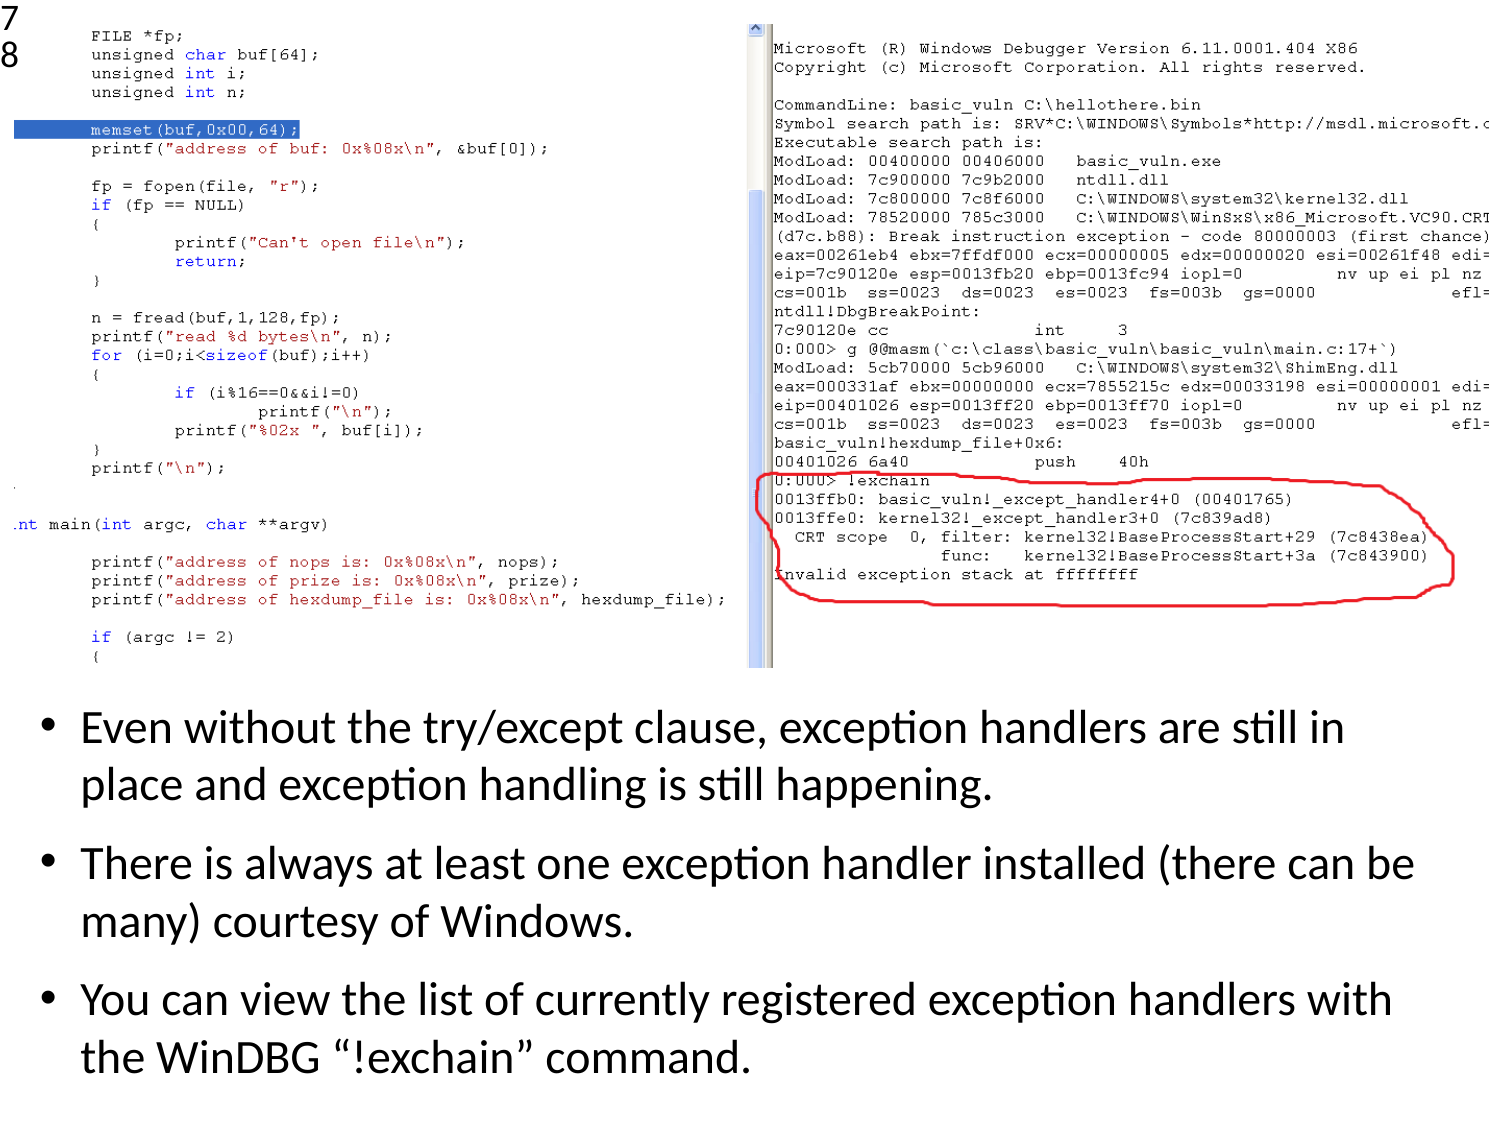

# Even without the try/except clause, exception handlers are still in place and exception handling is still happening.
There is always at least one exception handler installed (there can be many) courtesy of Windows.
You can view the list of currently registered exception handlers with the WinDBG “!exchain” command.